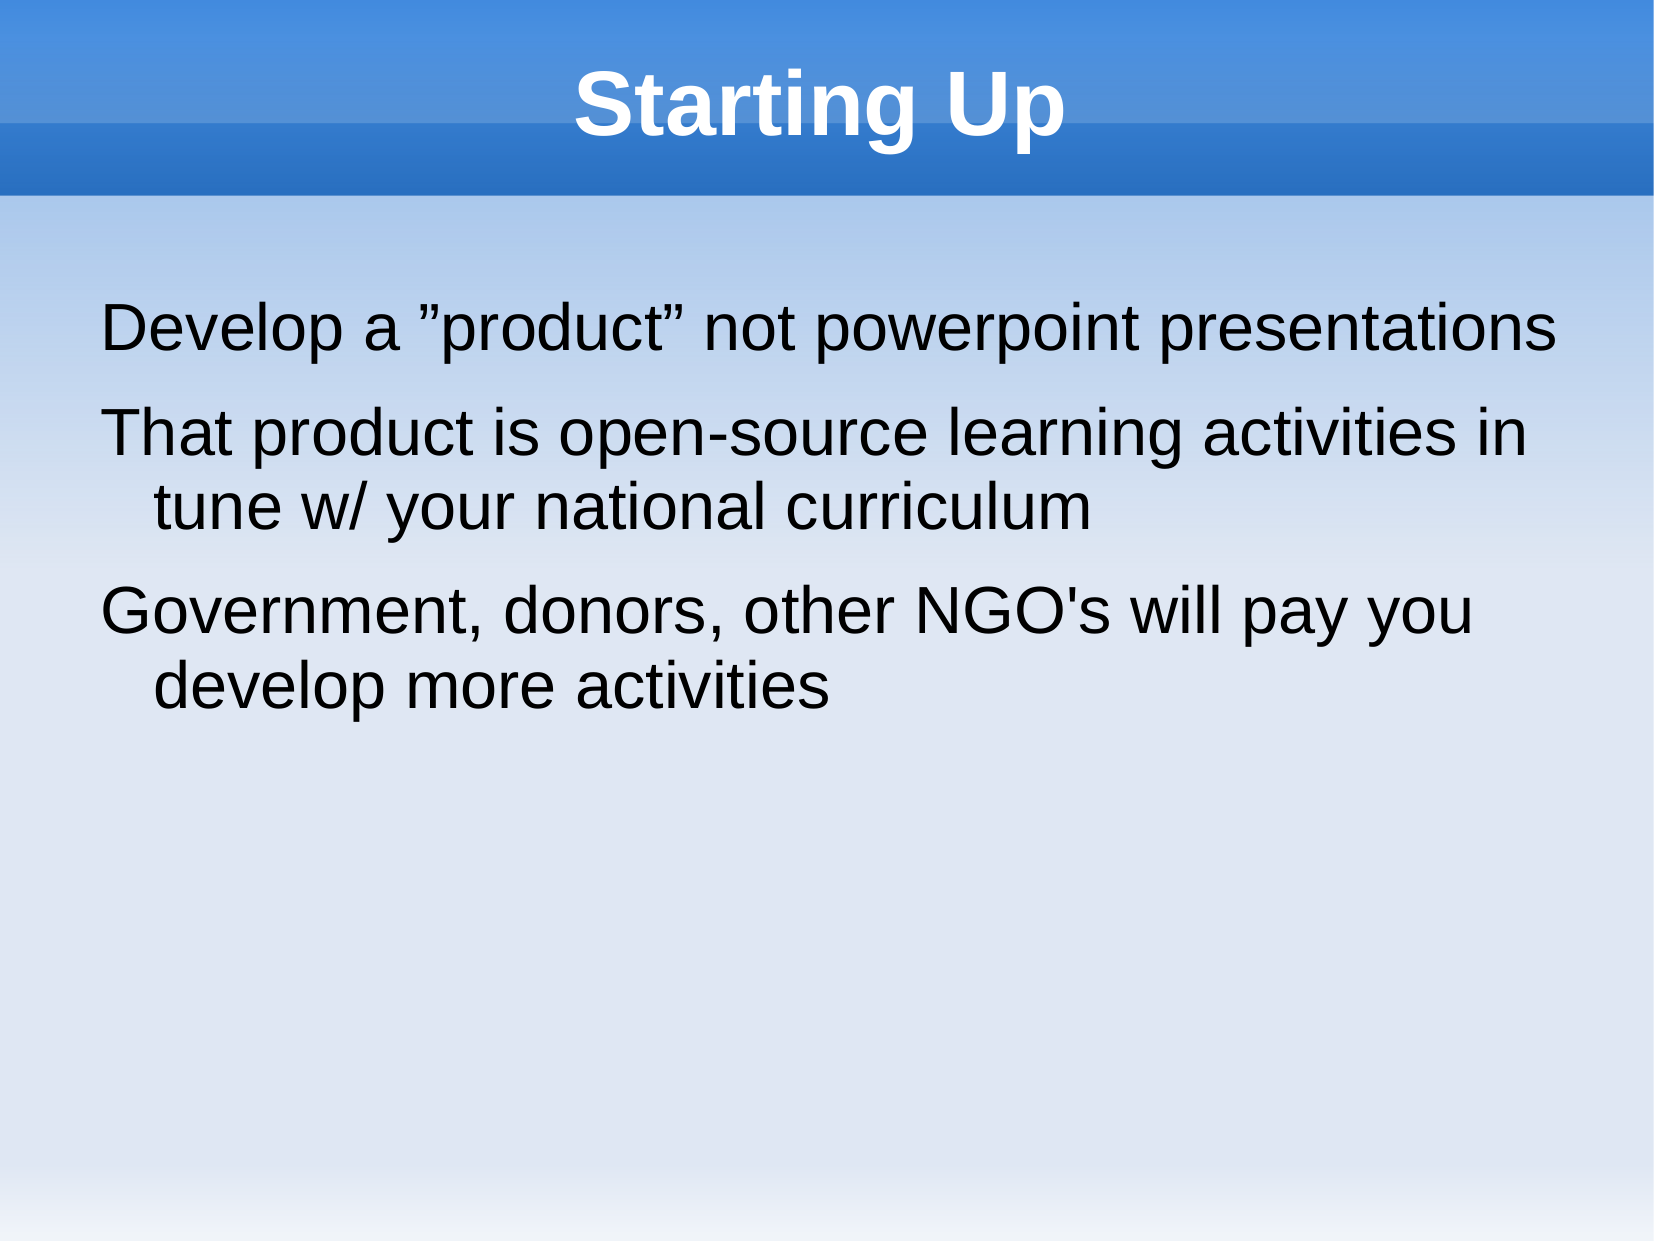

# Starting Up
Develop a ”product” not powerpoint presentations
That product is open-source learning activities in tune w/ your national curriculum
Government, donors, other NGO's will pay you develop more activities